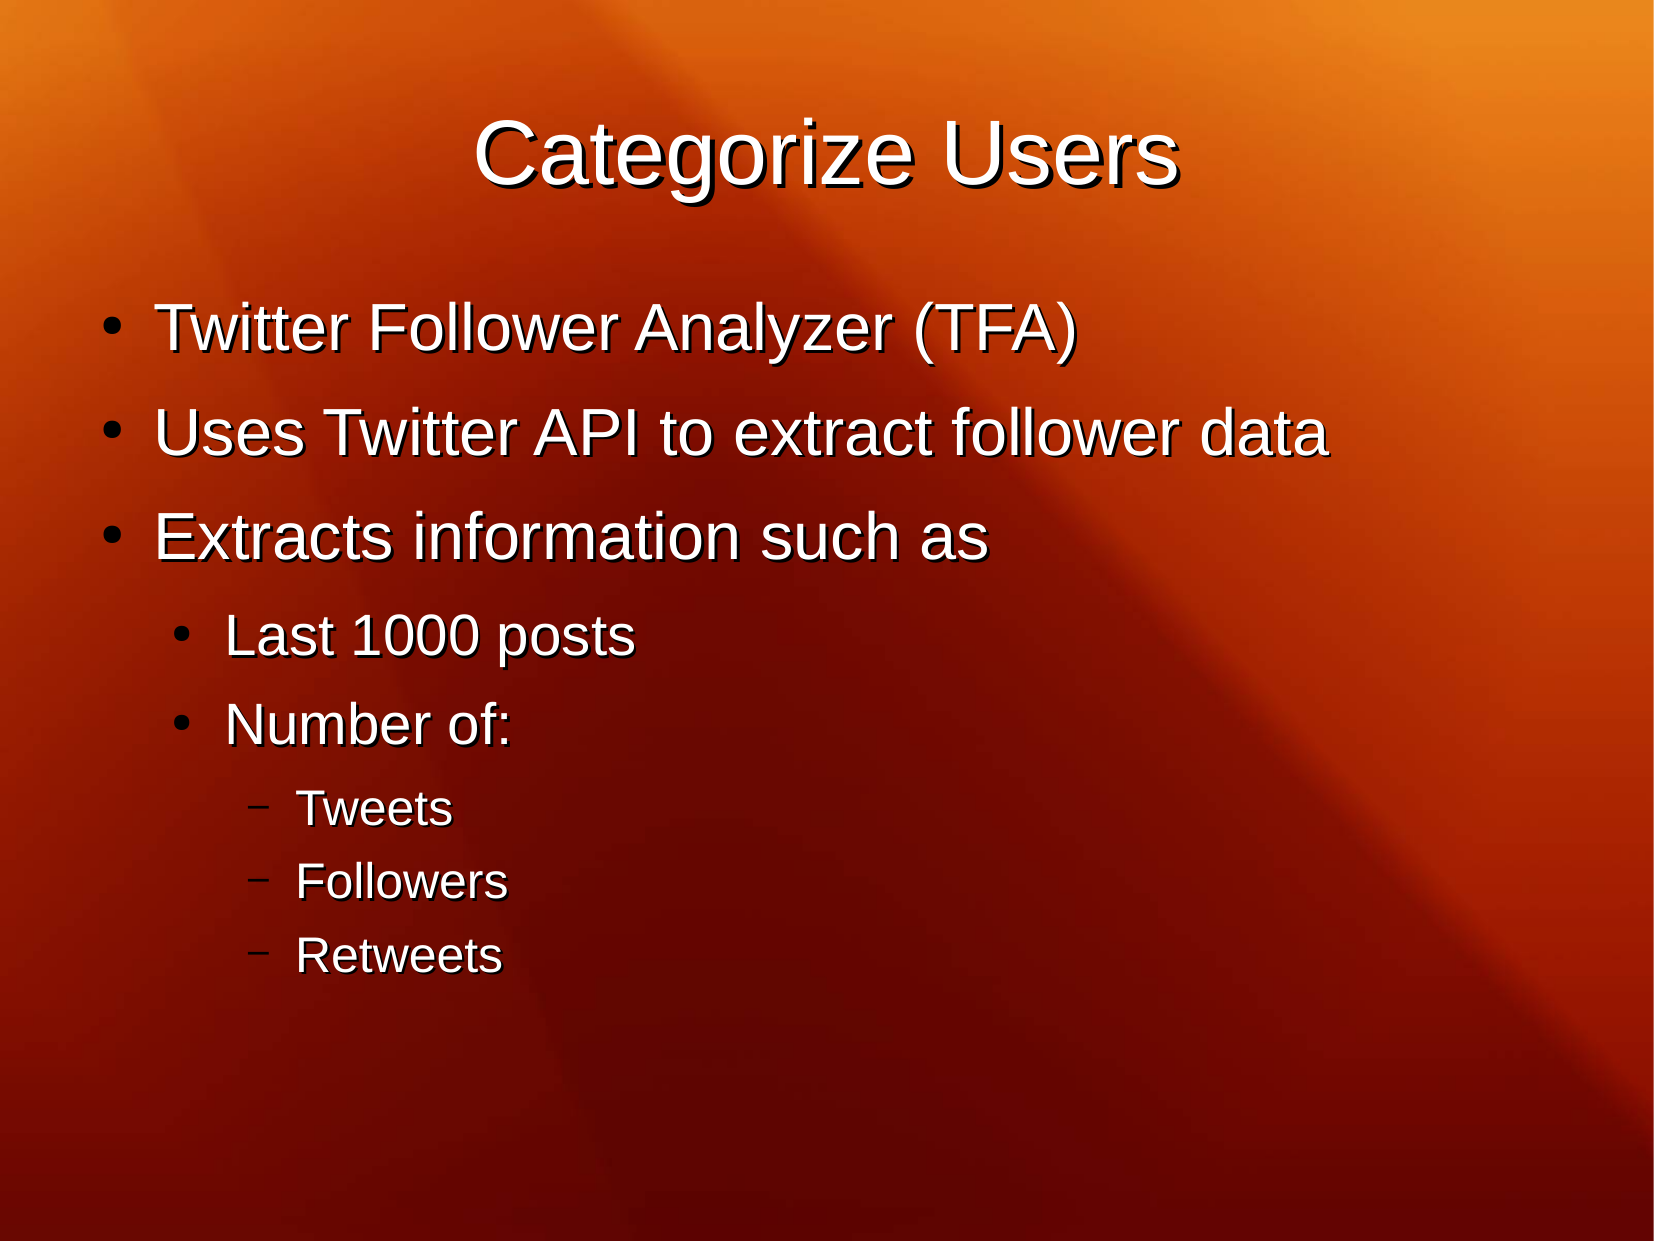

# Categorize Users
Twitter Follower Analyzer (TFA)
Uses Twitter API to extract follower data
Extracts information such as
Last 1000 posts
Number of:
Tweets
Followers
Retweets